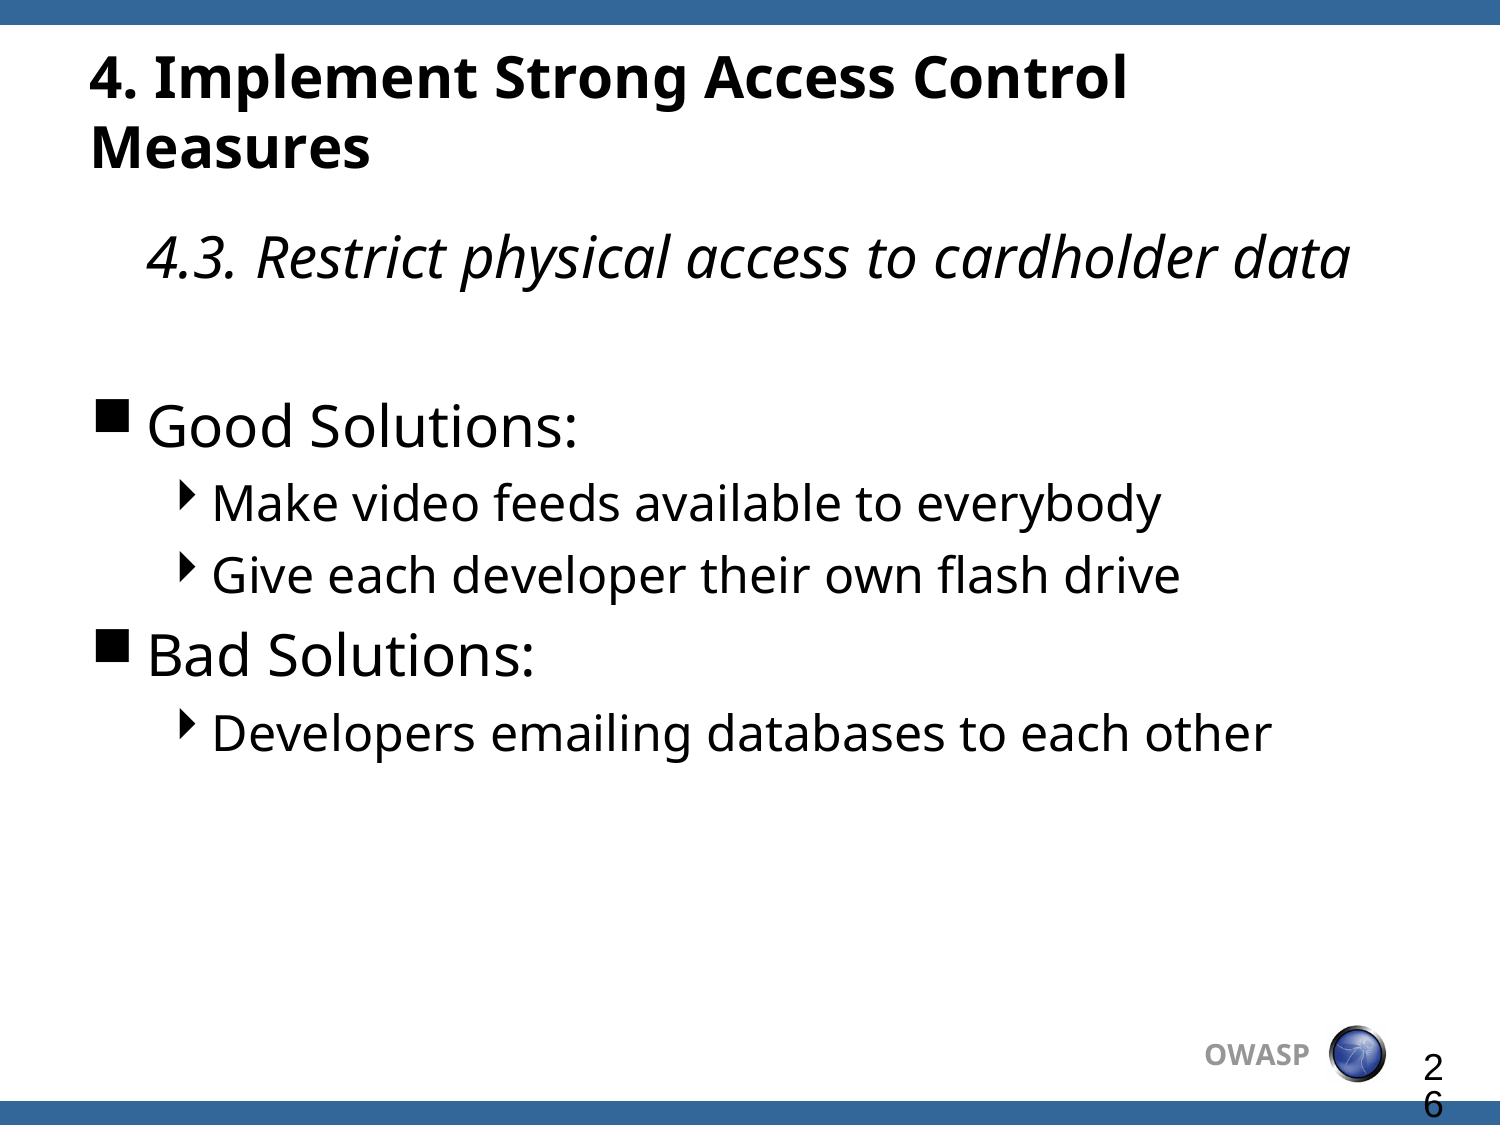

# 4. Implement Strong Access Control Measures
4.3. Restrict physical access to cardholder data
Good Solutions:
Make video feeds available to everybody
Give each developer their own flash drive
Bad Solutions:
Developers emailing databases to each other
26